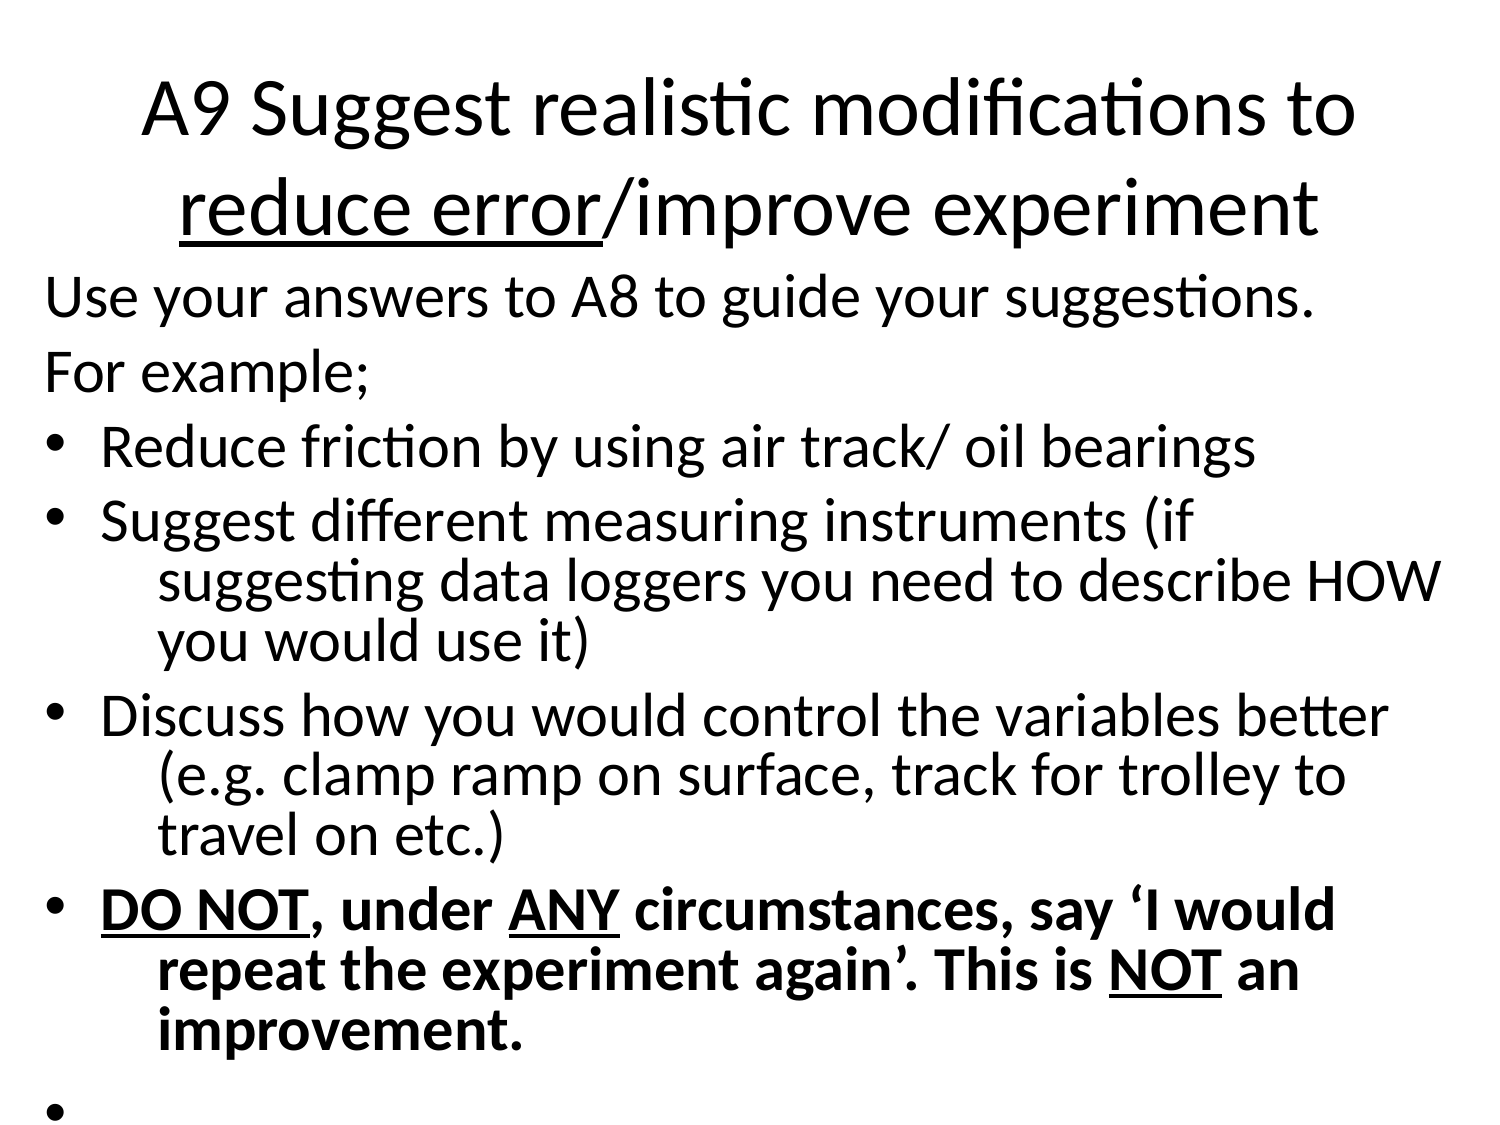

# A9 Suggest realistic modifications to reduce error/improve experiment
Use your answers to A8 to guide your suggestions.
For example;
Reduce friction by using air track/ oil bearings
Suggest different measuring instruments (if suggesting data loggers you need to describe HOW you would use it)
Discuss how you would control the variables better (e.g. clamp ramp on surface, track for trolley to travel on etc.)
DO NOT, under ANY circumstances, say ‘I would repeat the experiment again’. This is NOT an improvement.